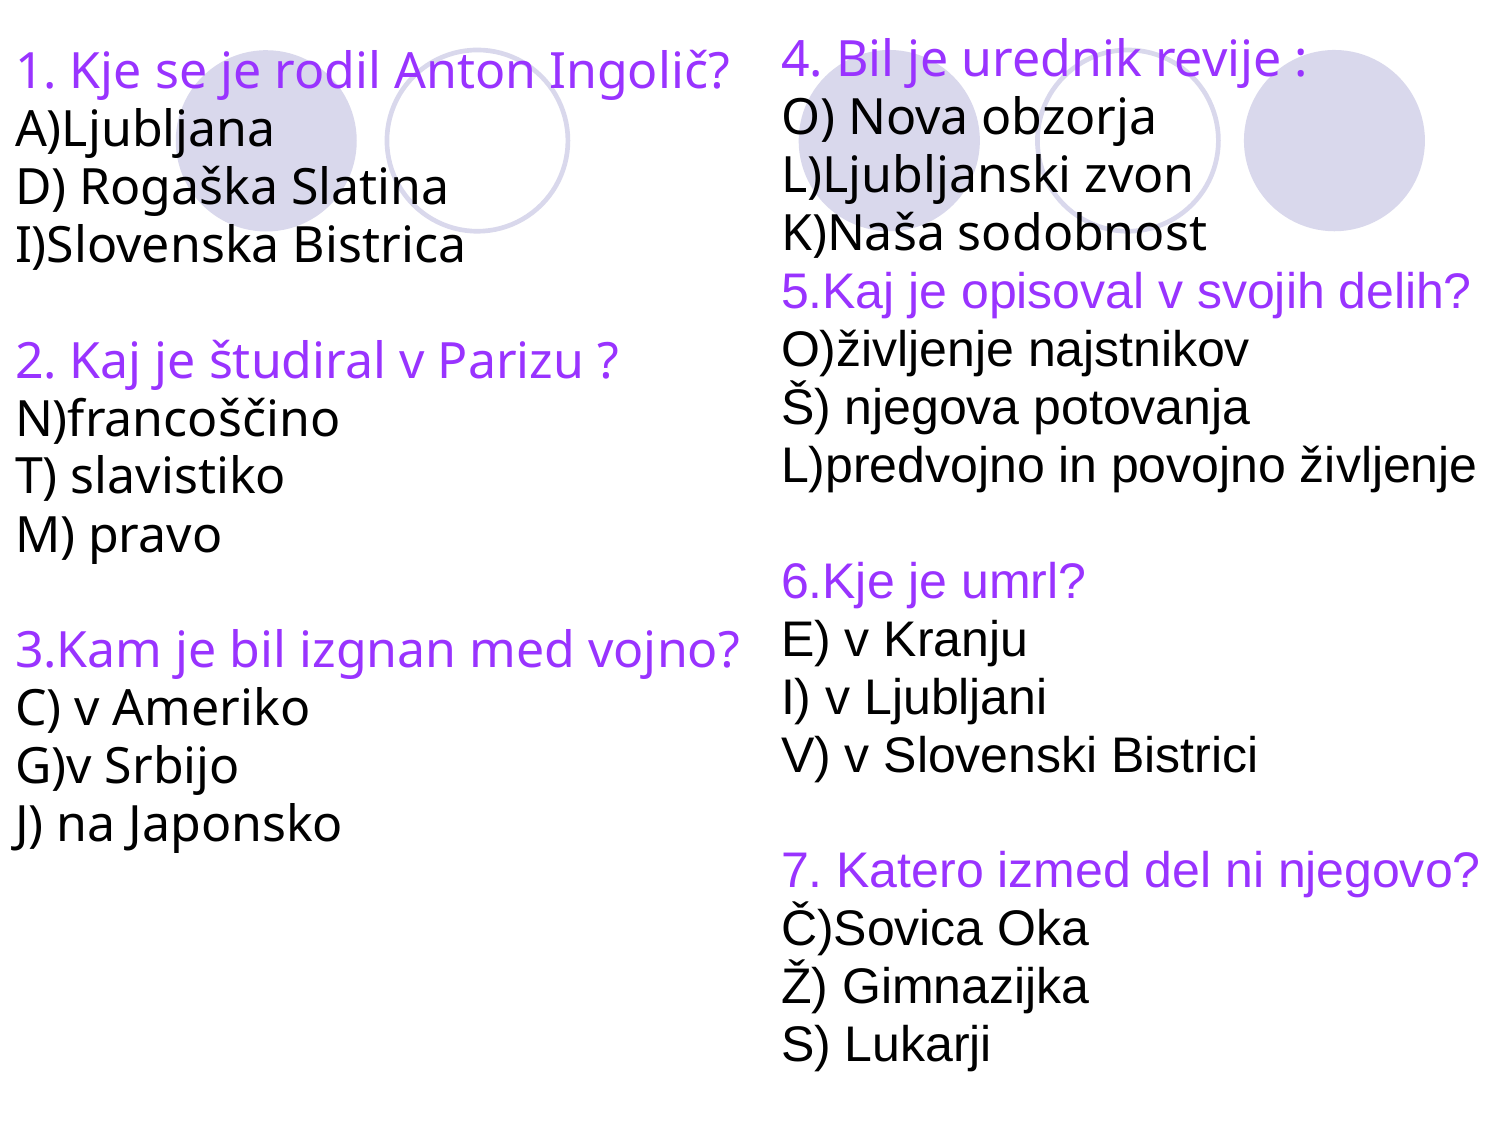

4. Bil je urednik revije :
O) Nova obzorja
L)Ljubljanski zvon
K)Naša sodobnost
5.Kaj je opisoval v svojih delih?
O)življenje najstnikov
Š) njegova potovanja
L)predvojno in povojno življenje
6.Kje je umrl?
E) v Kranju
I) v Ljubljani
V) v Slovenski Bistrici
7. Katero izmed del ni njegovo?
Č)Sovica Oka
Ž) Gimnazijka
S) Lukarji
# 1. Kje se je rodil Anton Ingolič?
A)Ljubljana
D) Rogaška Slatina
I)Slovenska Bistrica
2. Kaj je študiral v Parizu ?
N)francoščino
T) slavistiko
M) pravo
3.Kam je bil izgnan med vojno?
C) v Ameriko
G)v Srbijo
J) na Japonsko